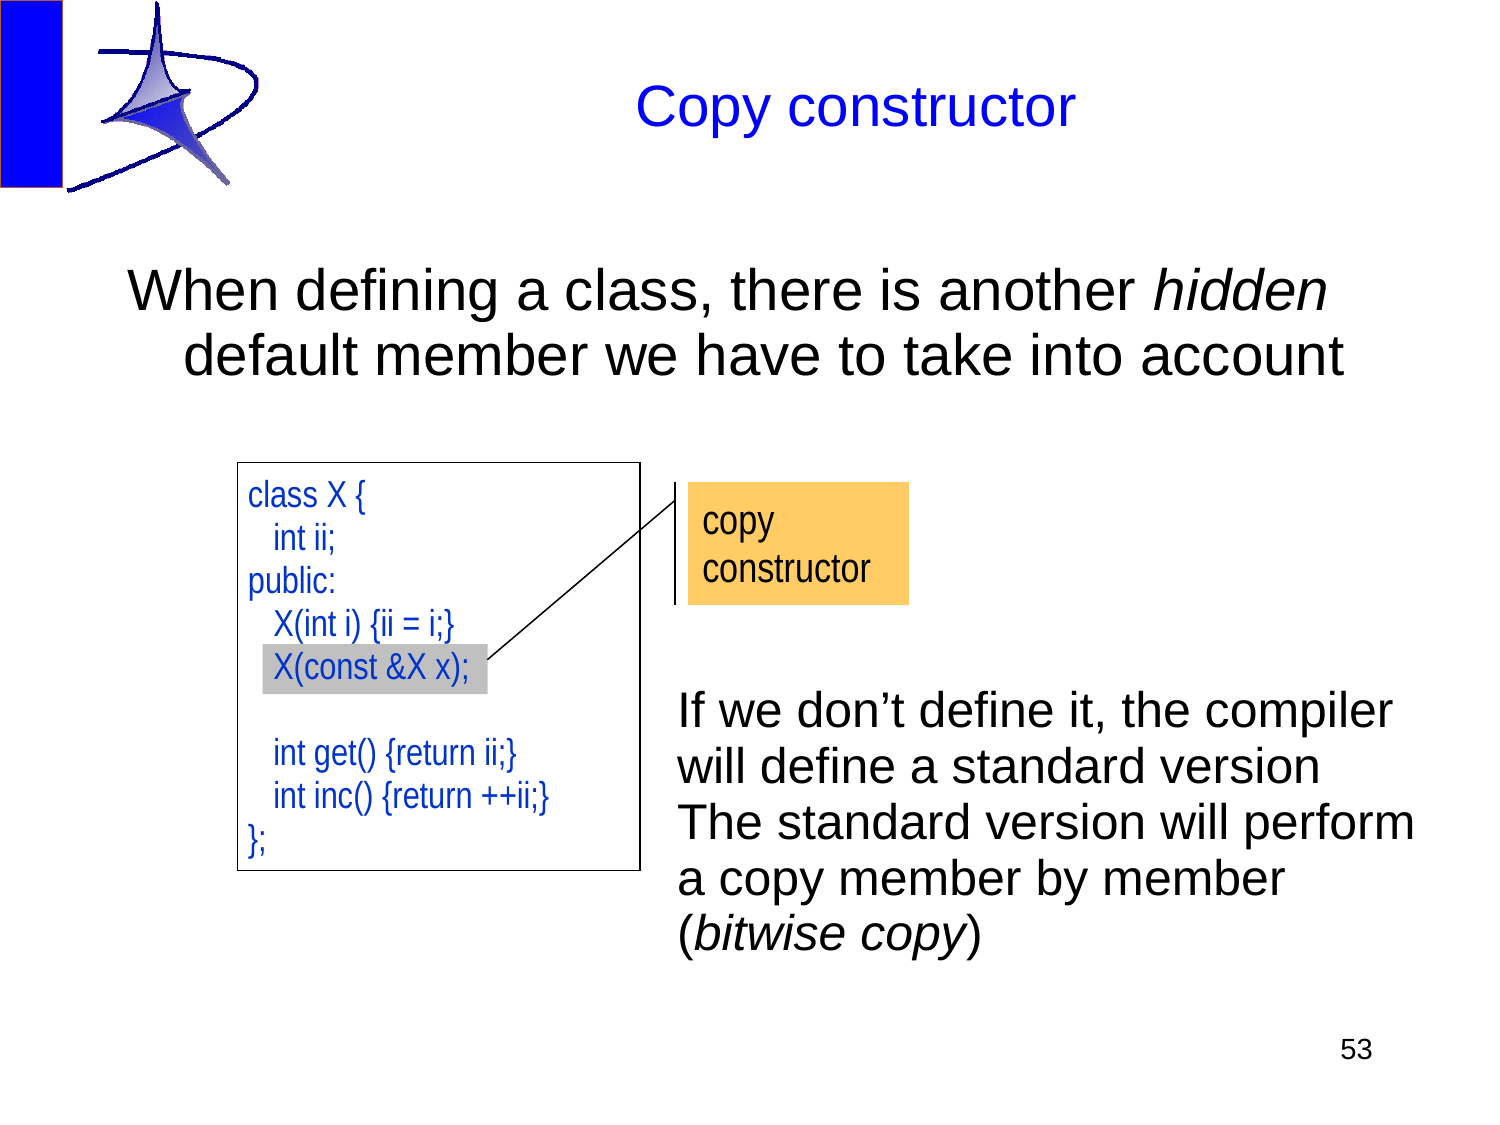

# Copy constructor
When defining a class, there is another hidden default member we have to take into account
class X {
 int ii;
public:
 X(int i) {ii = i;}
 X(const &X x);
 int get() {return ii;}
 int inc() {return ++ii;}
};
copy
constructor
If we don’t define it, the compiler will define a standard version
The standard version will perform a copy member by member (bitwise copy)
53